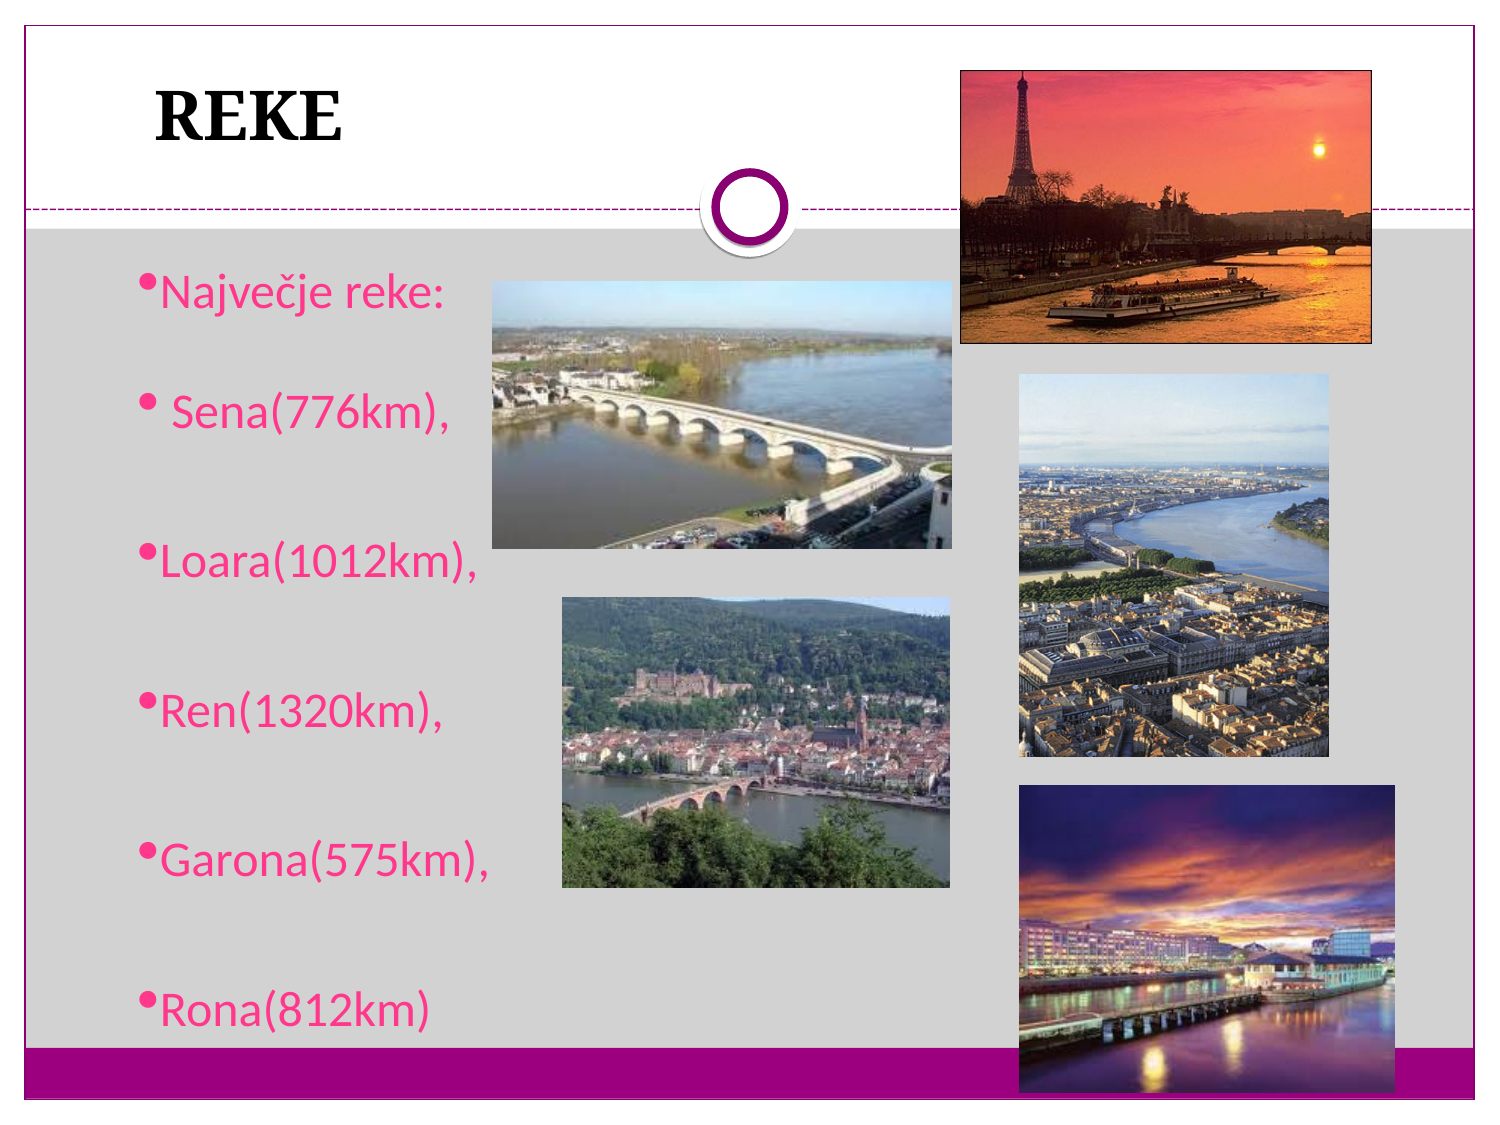

# REKE
Največje reke:
 Sena(776km),
Loara(1012km),
Ren(1320km),
Garona(575km),
Rona(812km)